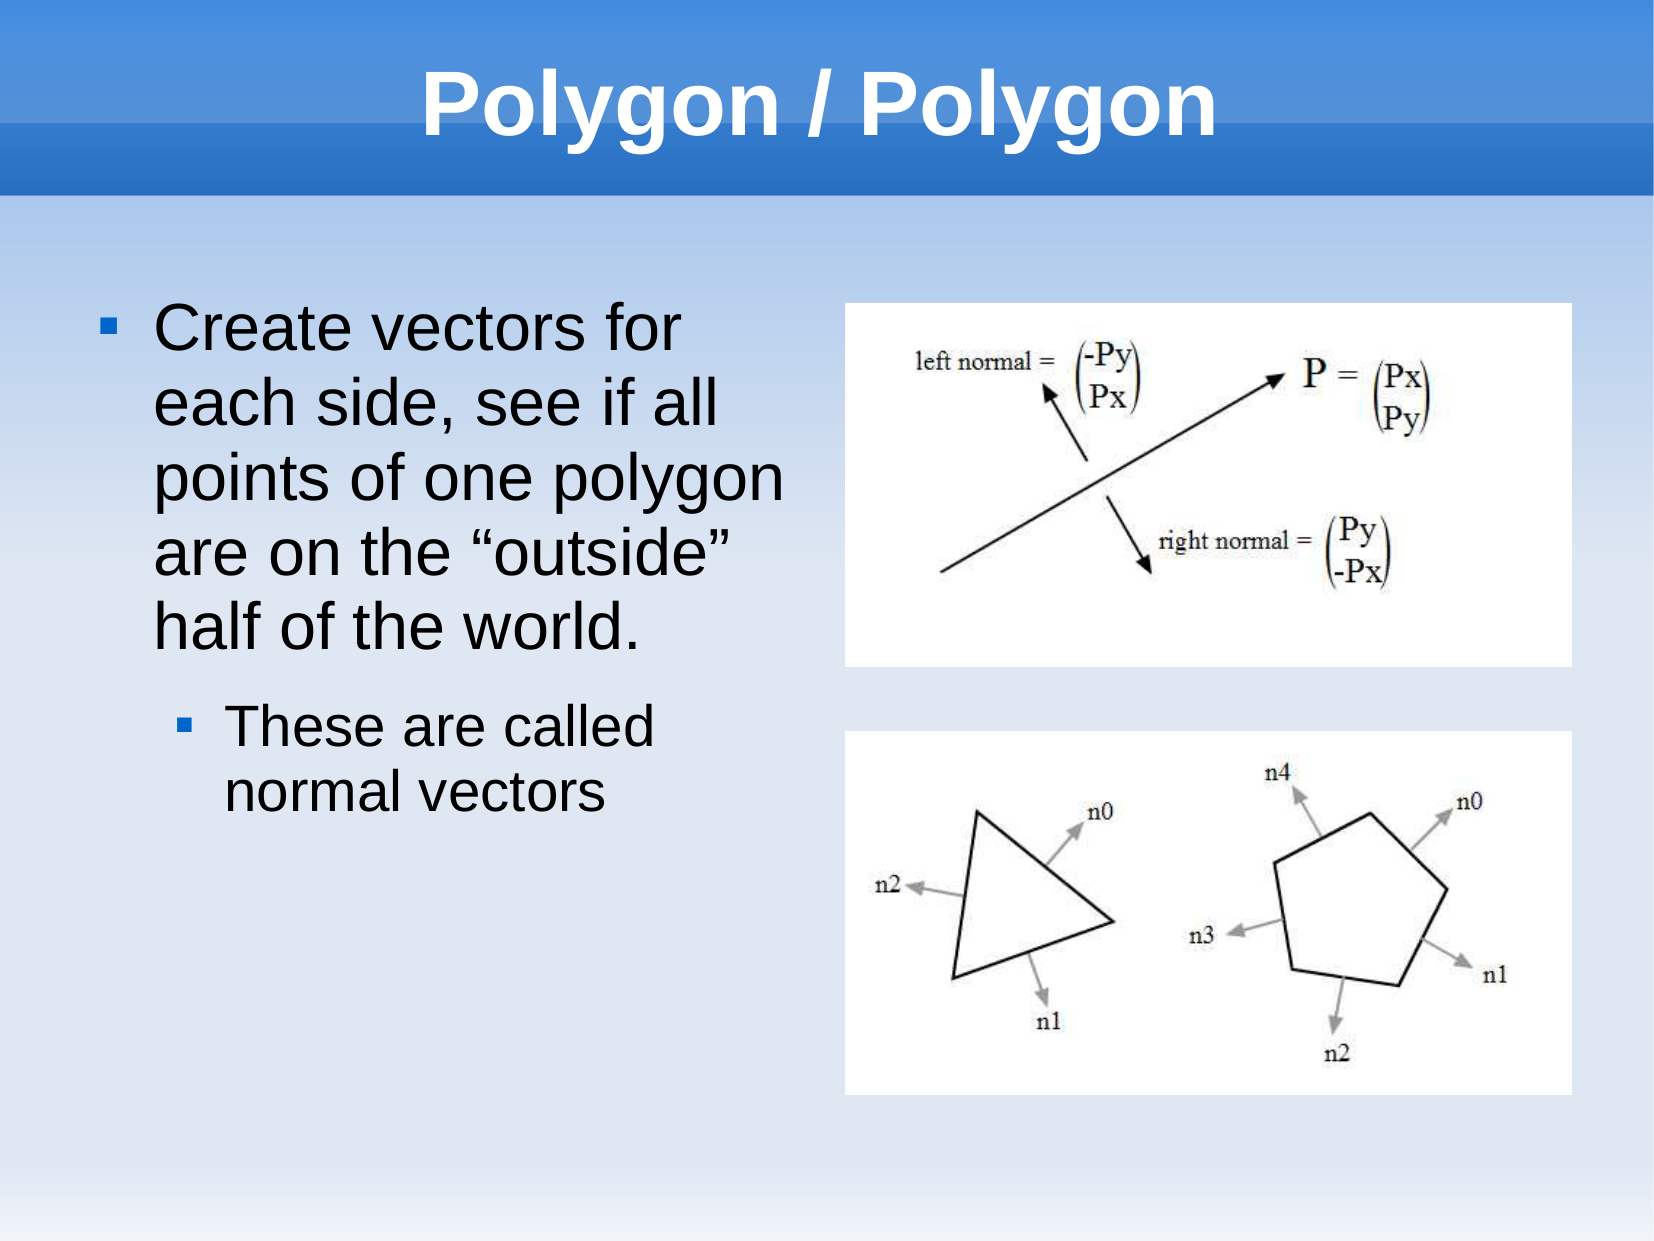

# Polygon / Polygon
Create vectors for each side, see if all points of one polygon are on the “outside” half of the world.
These are called normal vectors